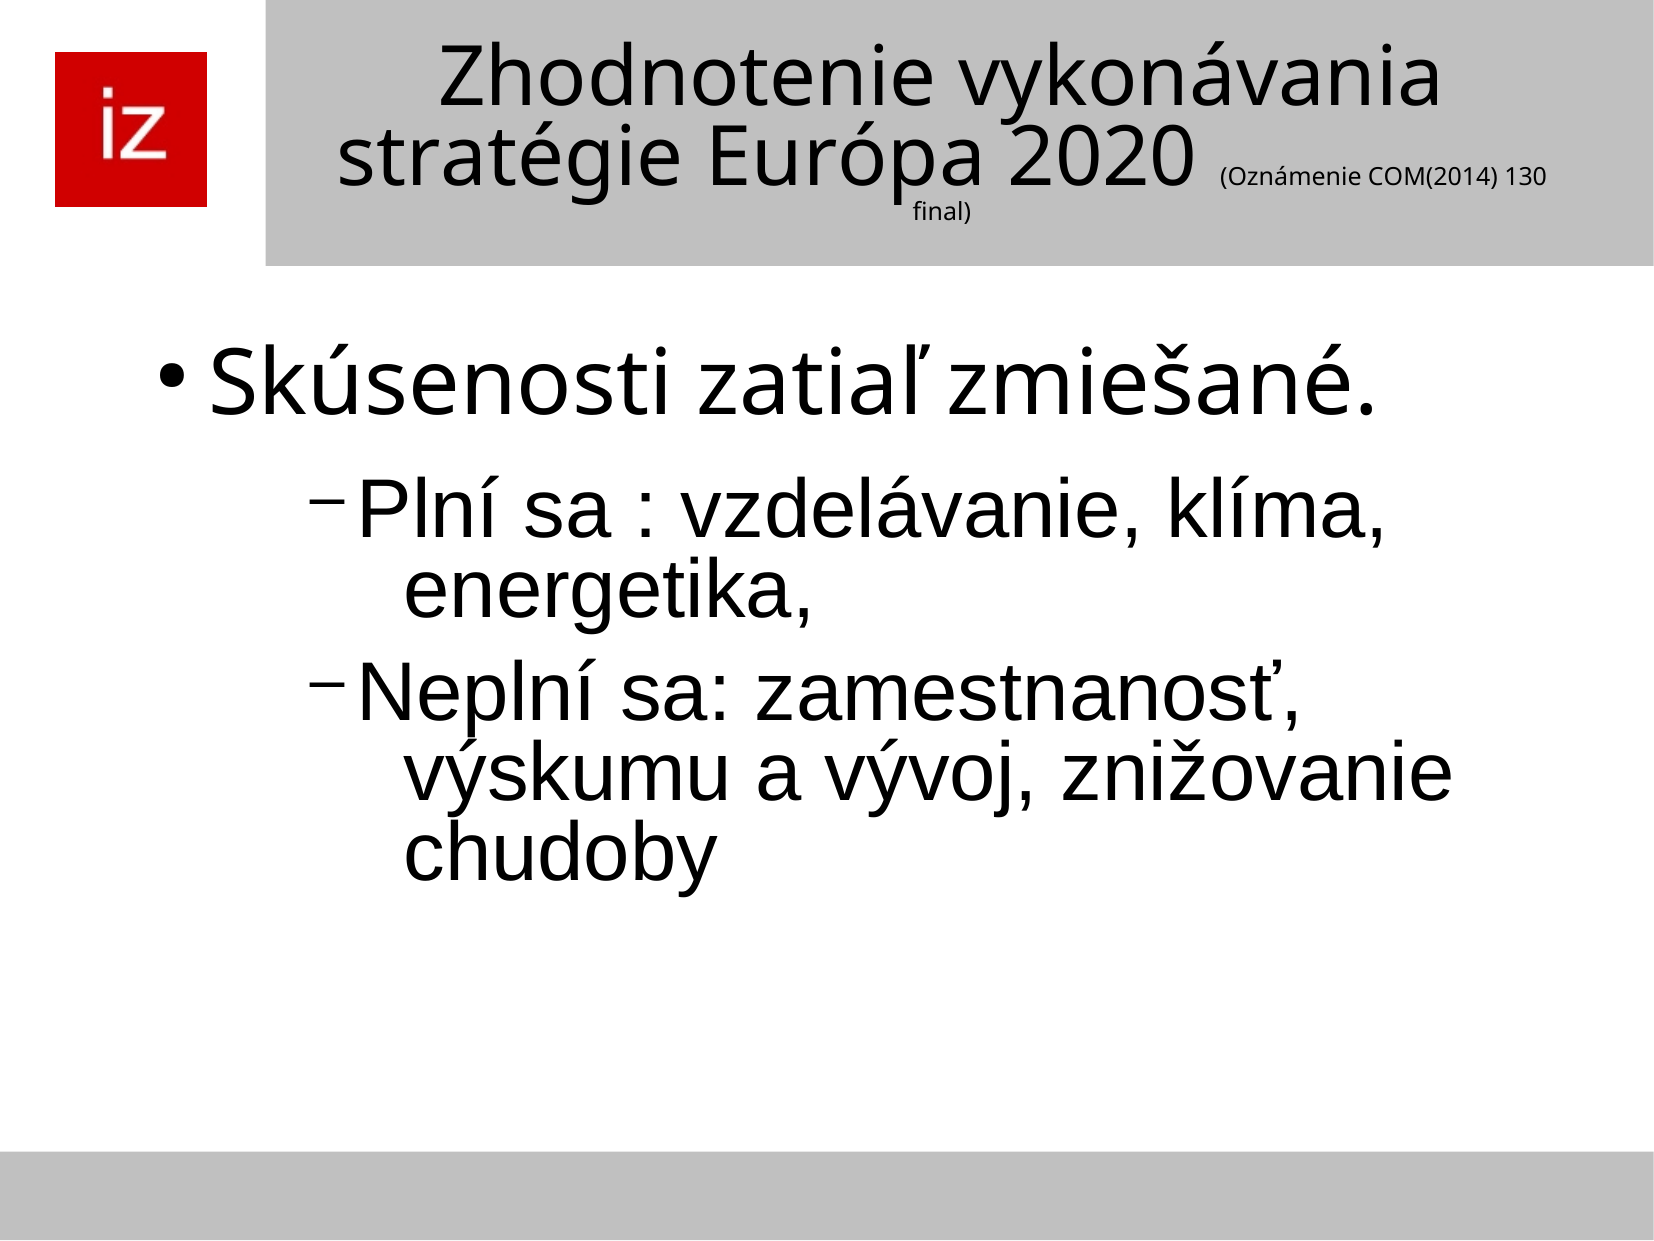

# Zhodnotenie vykonávania stratégie Európa 2020 (Oznámenie COM(2014) 130 final)
Skúsenosti zatiaľ zmiešané.
Plní sa : vzdelávanie, klíma, energetika,
Neplní sa: zamestnanosť, výskumu a vývoj, znižovanie chudoby